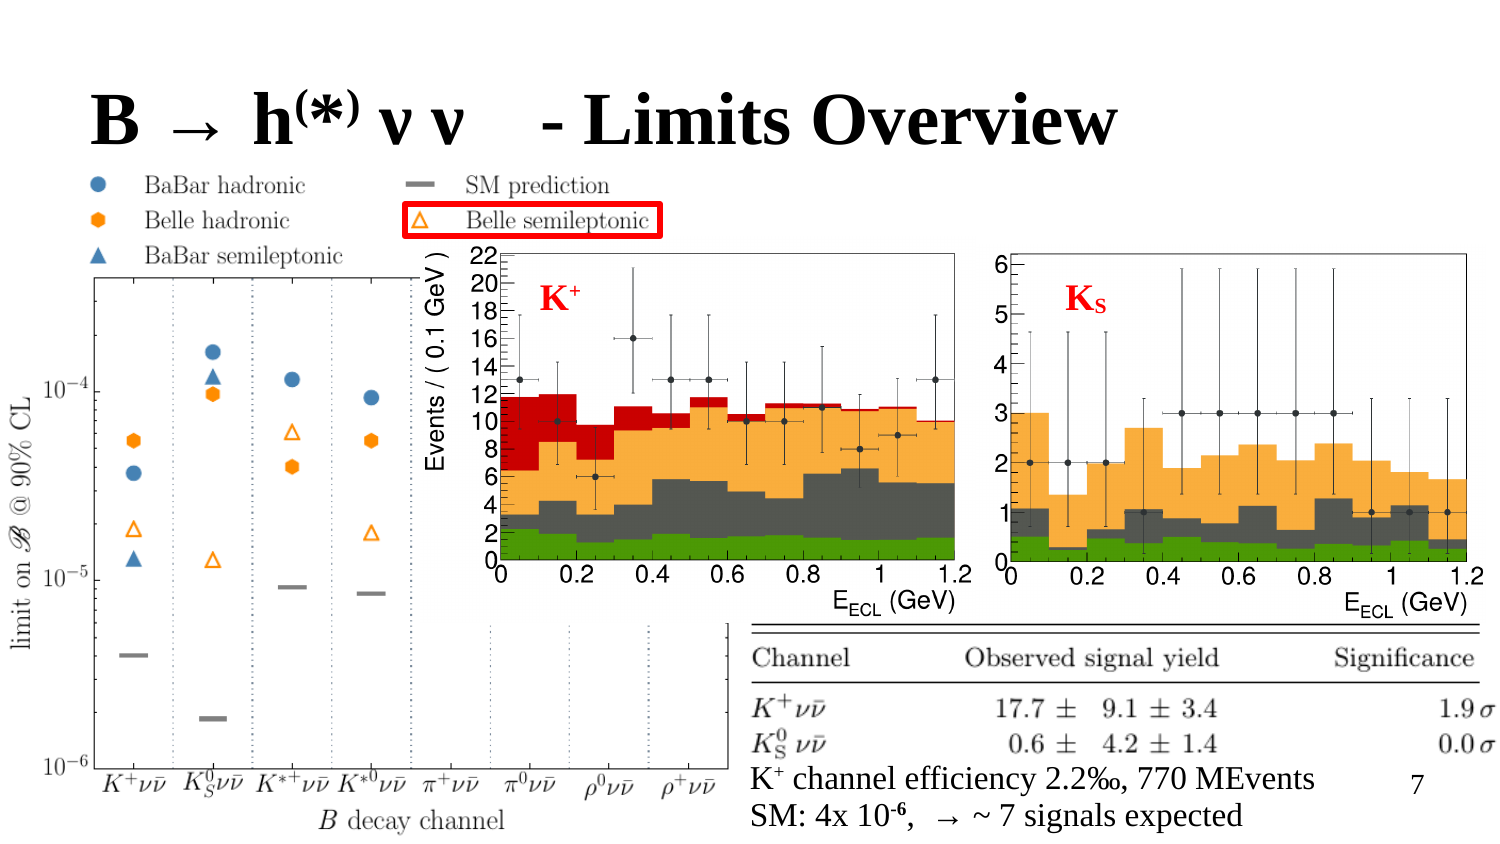

# B → h(*) ν ν	- Limits Overview
K+
KS
K+ channel efficiency 2.2‰, 770 MEvents
SM: 4x 10-6, → ~ 7 signals expected
7